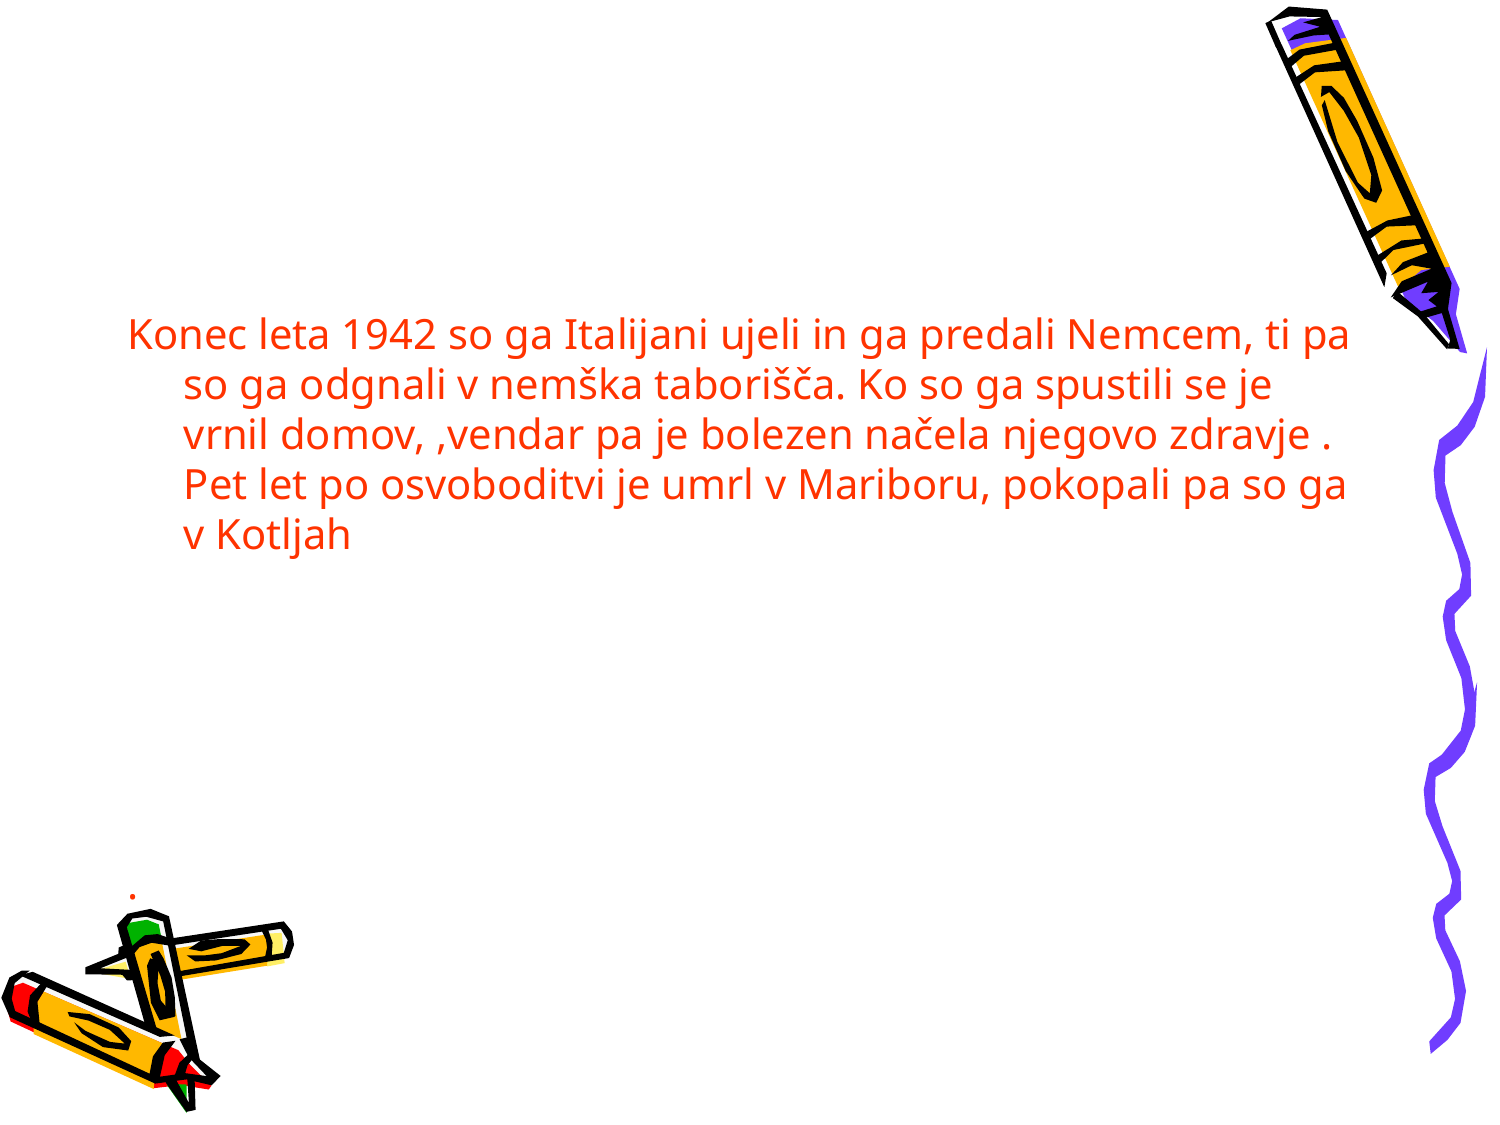

#
Konec leta 1942 so ga Italijani ujeli in ga predali Nemcem, ti pa so ga odgnali v nemška taborišča. Ko so ga spustili se je vrnil domov, ,vendar pa je bolezen načela njegovo zdravje . Pet let po osvoboditvi je umrl v Mariboru, pokopali pa so ga v Kotljah
.